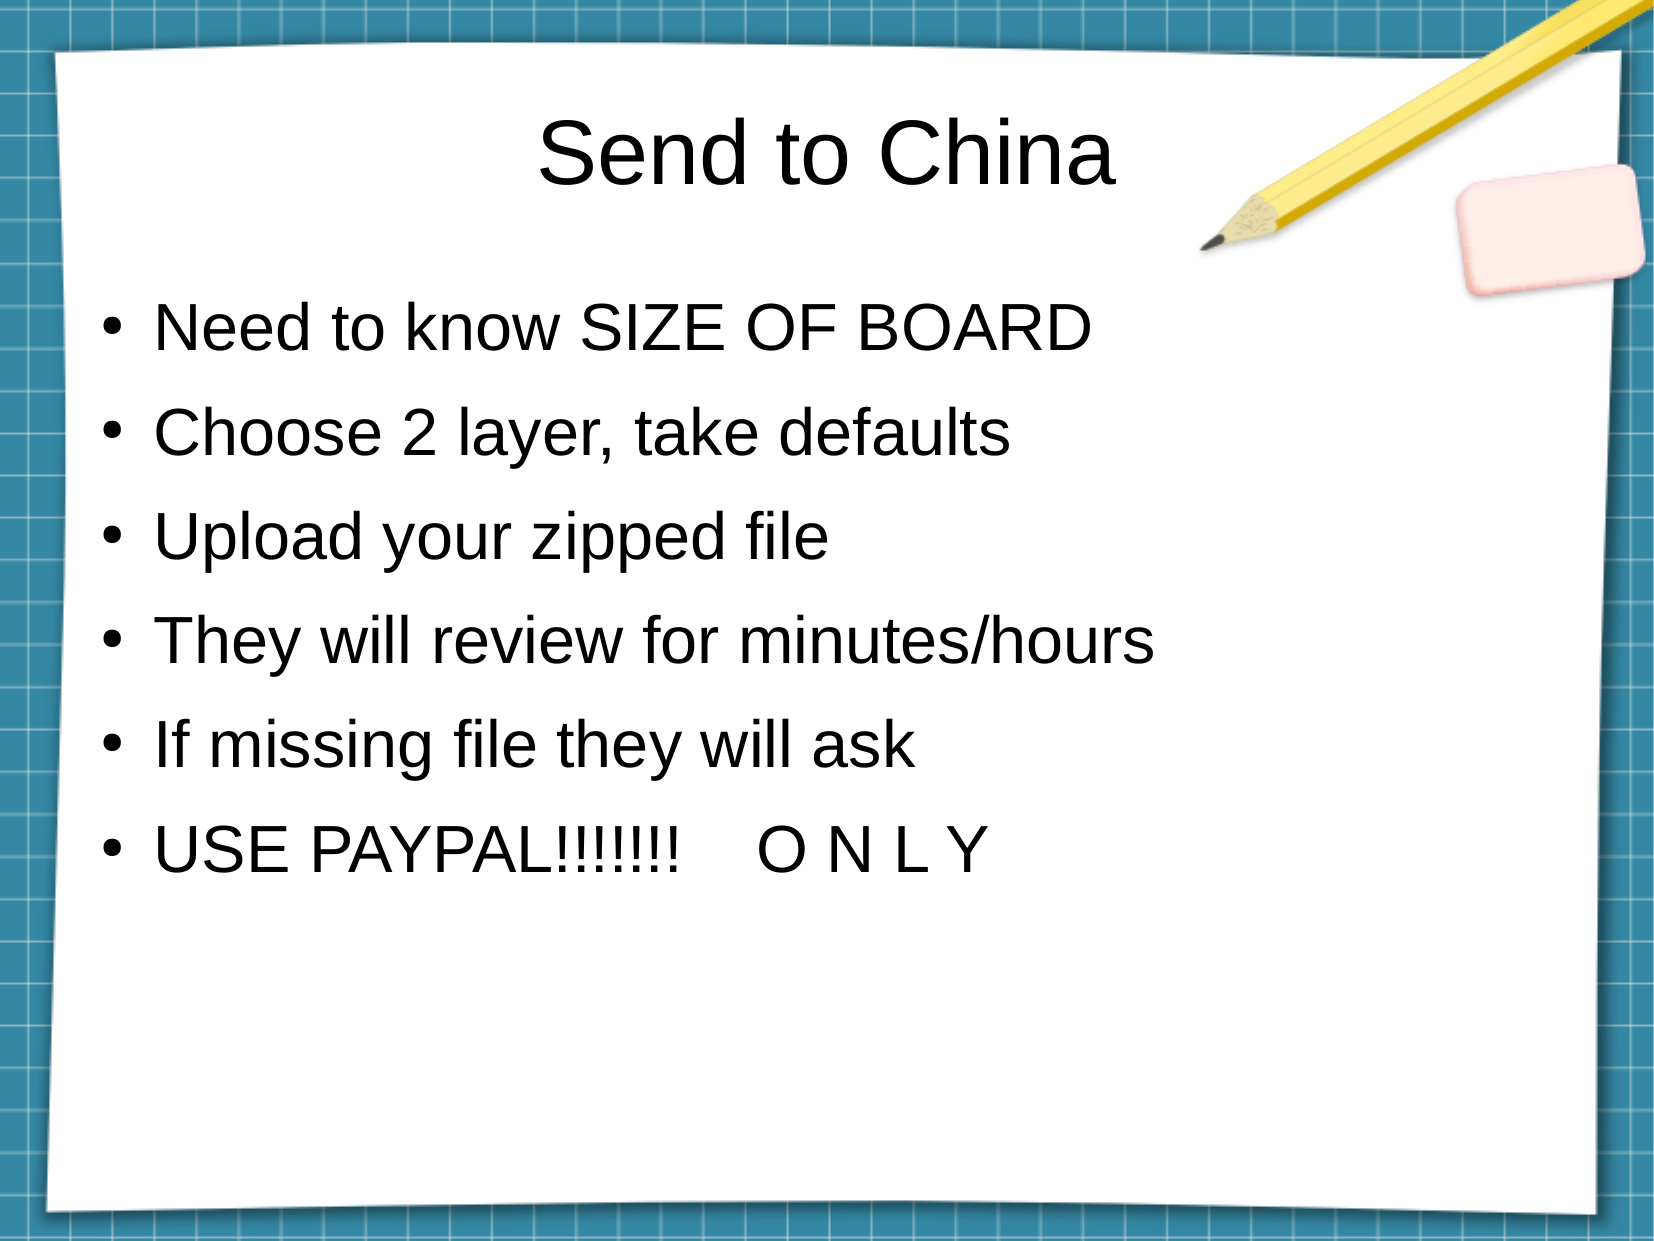

# Send to China
Need to know SIZE OF BOARD
Choose 2 layer, take defaults
Upload your zipped file
They will review for minutes/hours
If missing file they will ask
USE PAYPAL!!!!!!! O N L Y